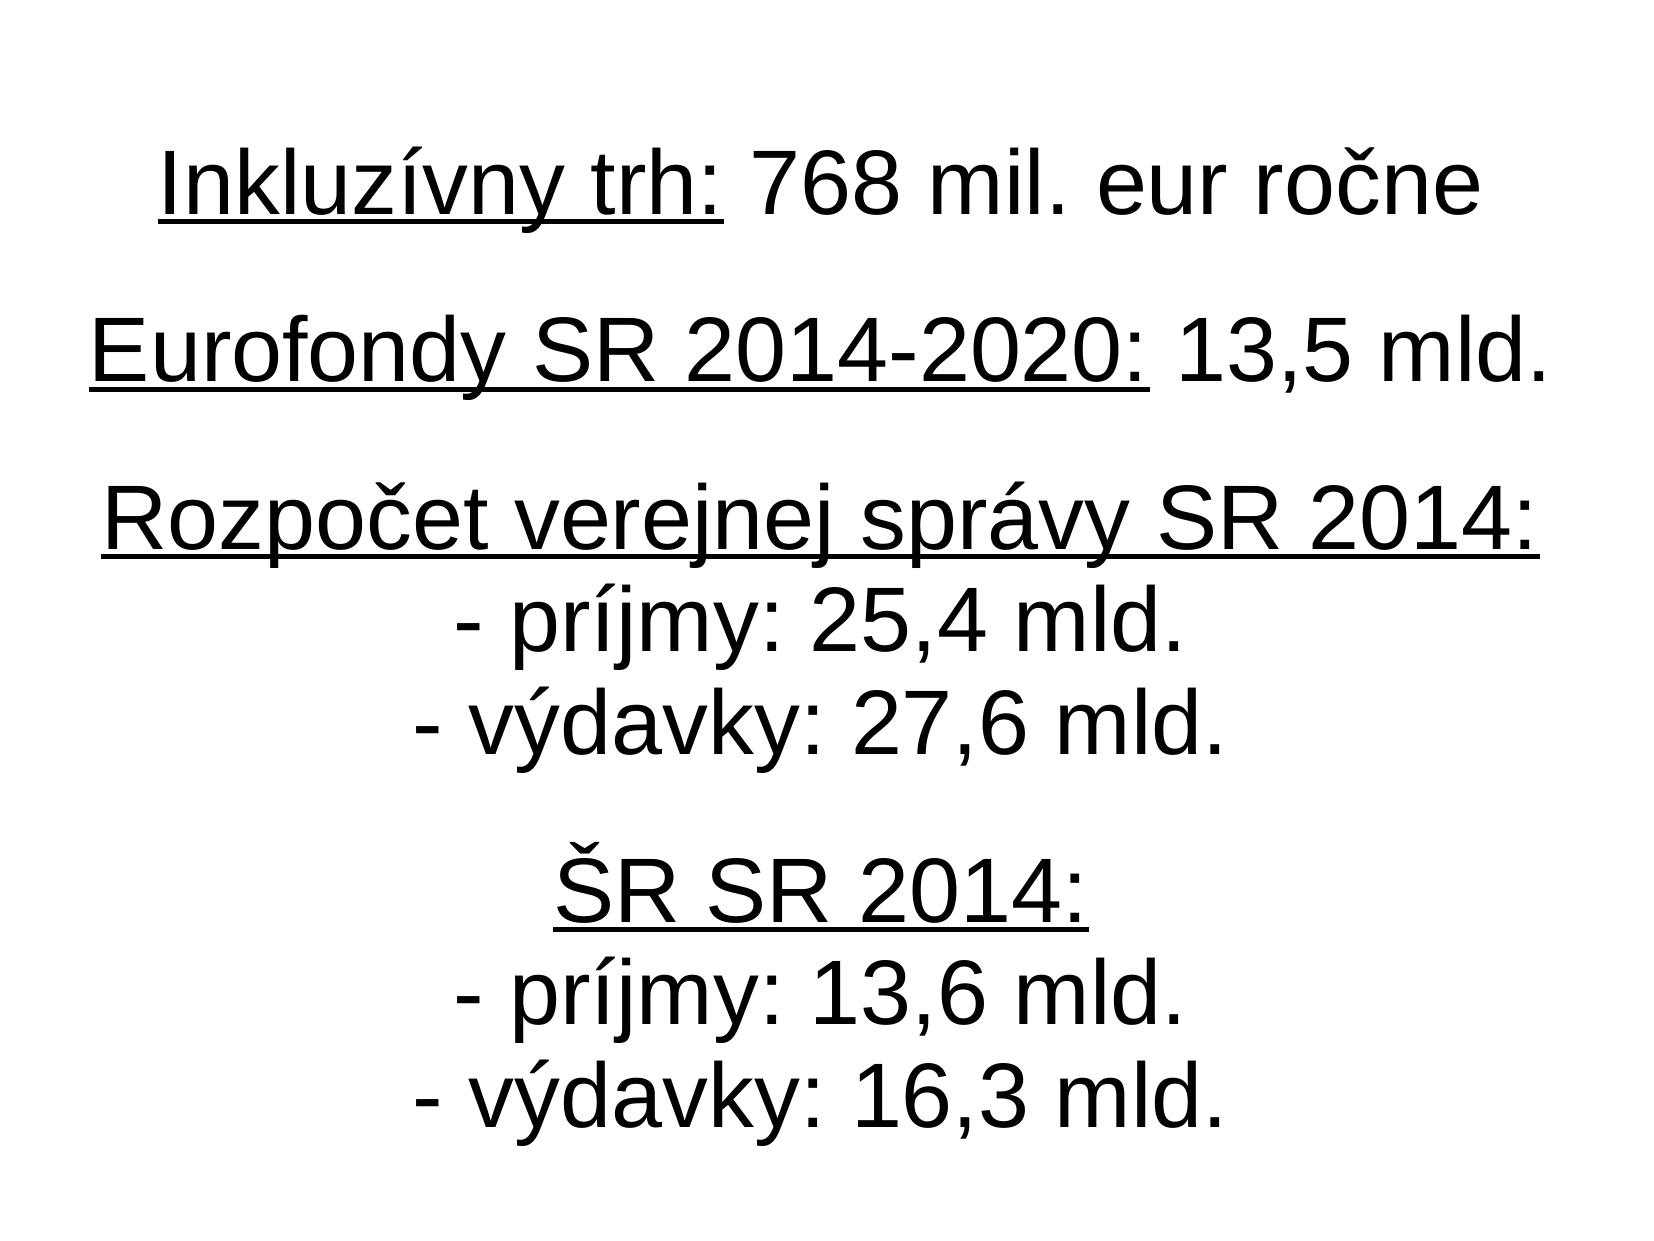

Inkluzívny trh: 768 mil. eur ročne
Eurofondy SR 2014-2020: 13,5 mld.
Rozpočet verejnej správy SR 2014:
- príjmy: 25,4 mld.
- výdavky: 27,6 mld.
ŠR SR 2014:
- príjmy: 13,6 mld.
- výdavky: 16,3 mld.